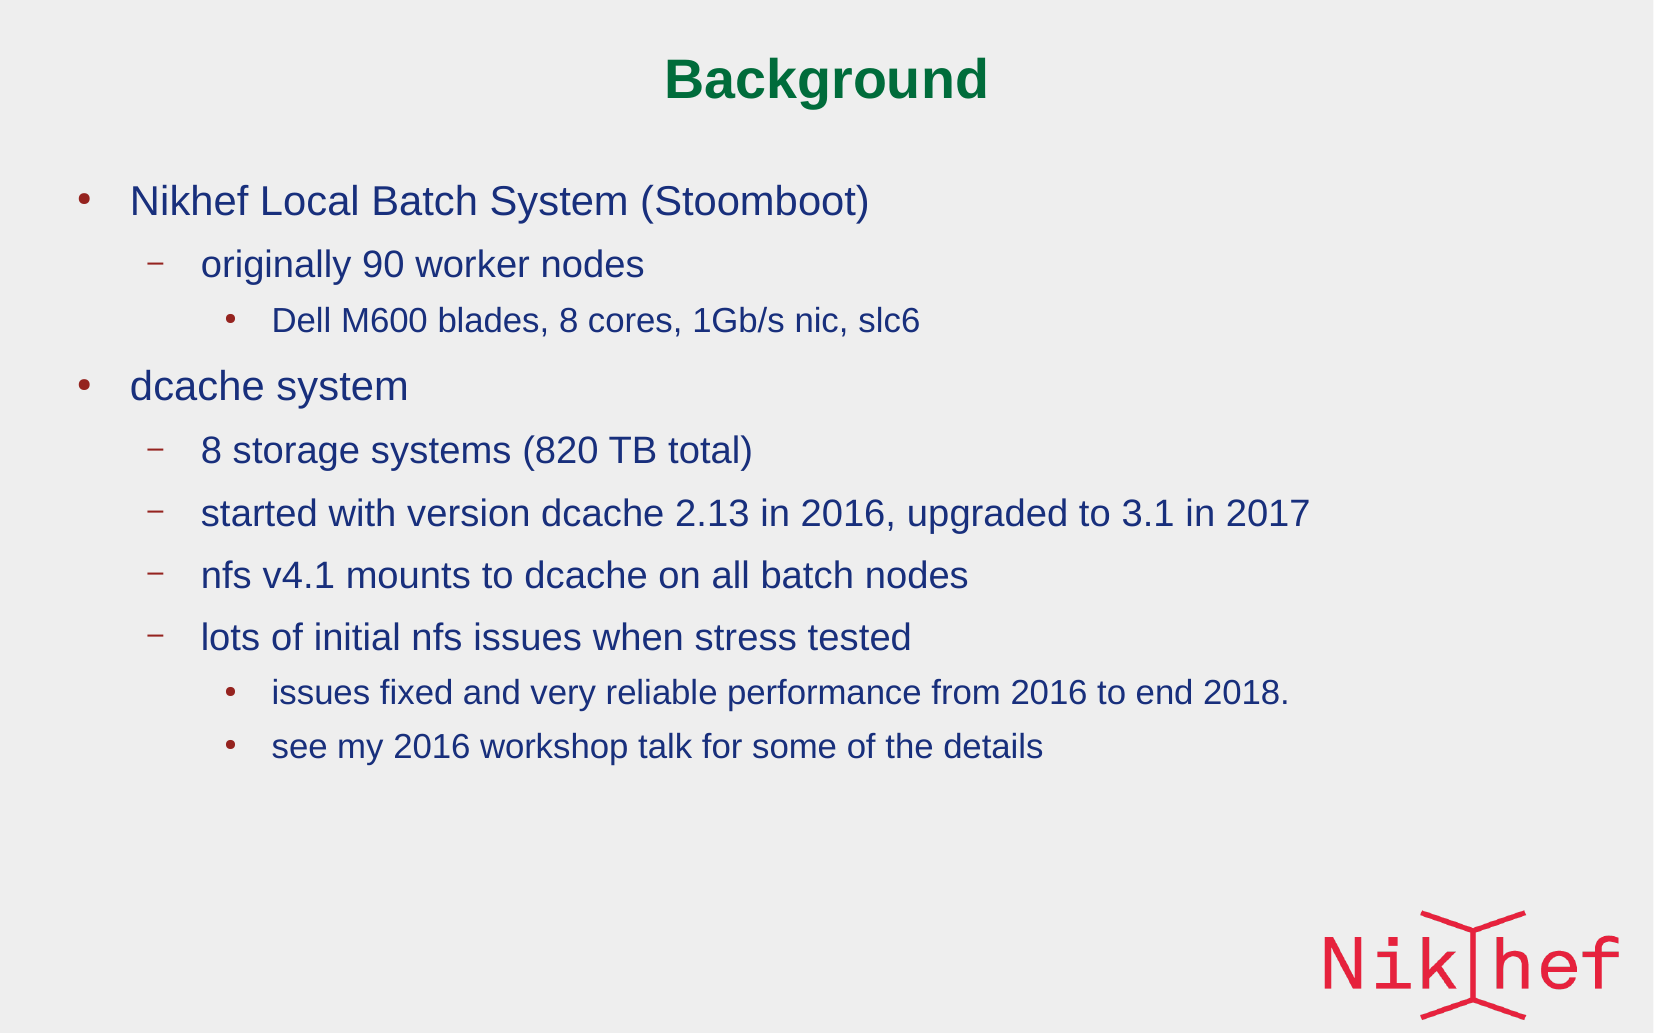

# Background
Nikhef Local Batch System (Stoomboot)
originally 90 worker nodes
Dell M600 blades, 8 cores, 1Gb/s nic, slc6
dcache system
8 storage systems (820 TB total)
started with version dcache 2.13 in 2016, upgraded to 3.1 in 2017
nfs v4.1 mounts to dcache on all batch nodes
lots of initial nfs issues when stress tested
issues fixed and very reliable performance from 2016 to end 2018.
see my 2016 workshop talk for some of the details